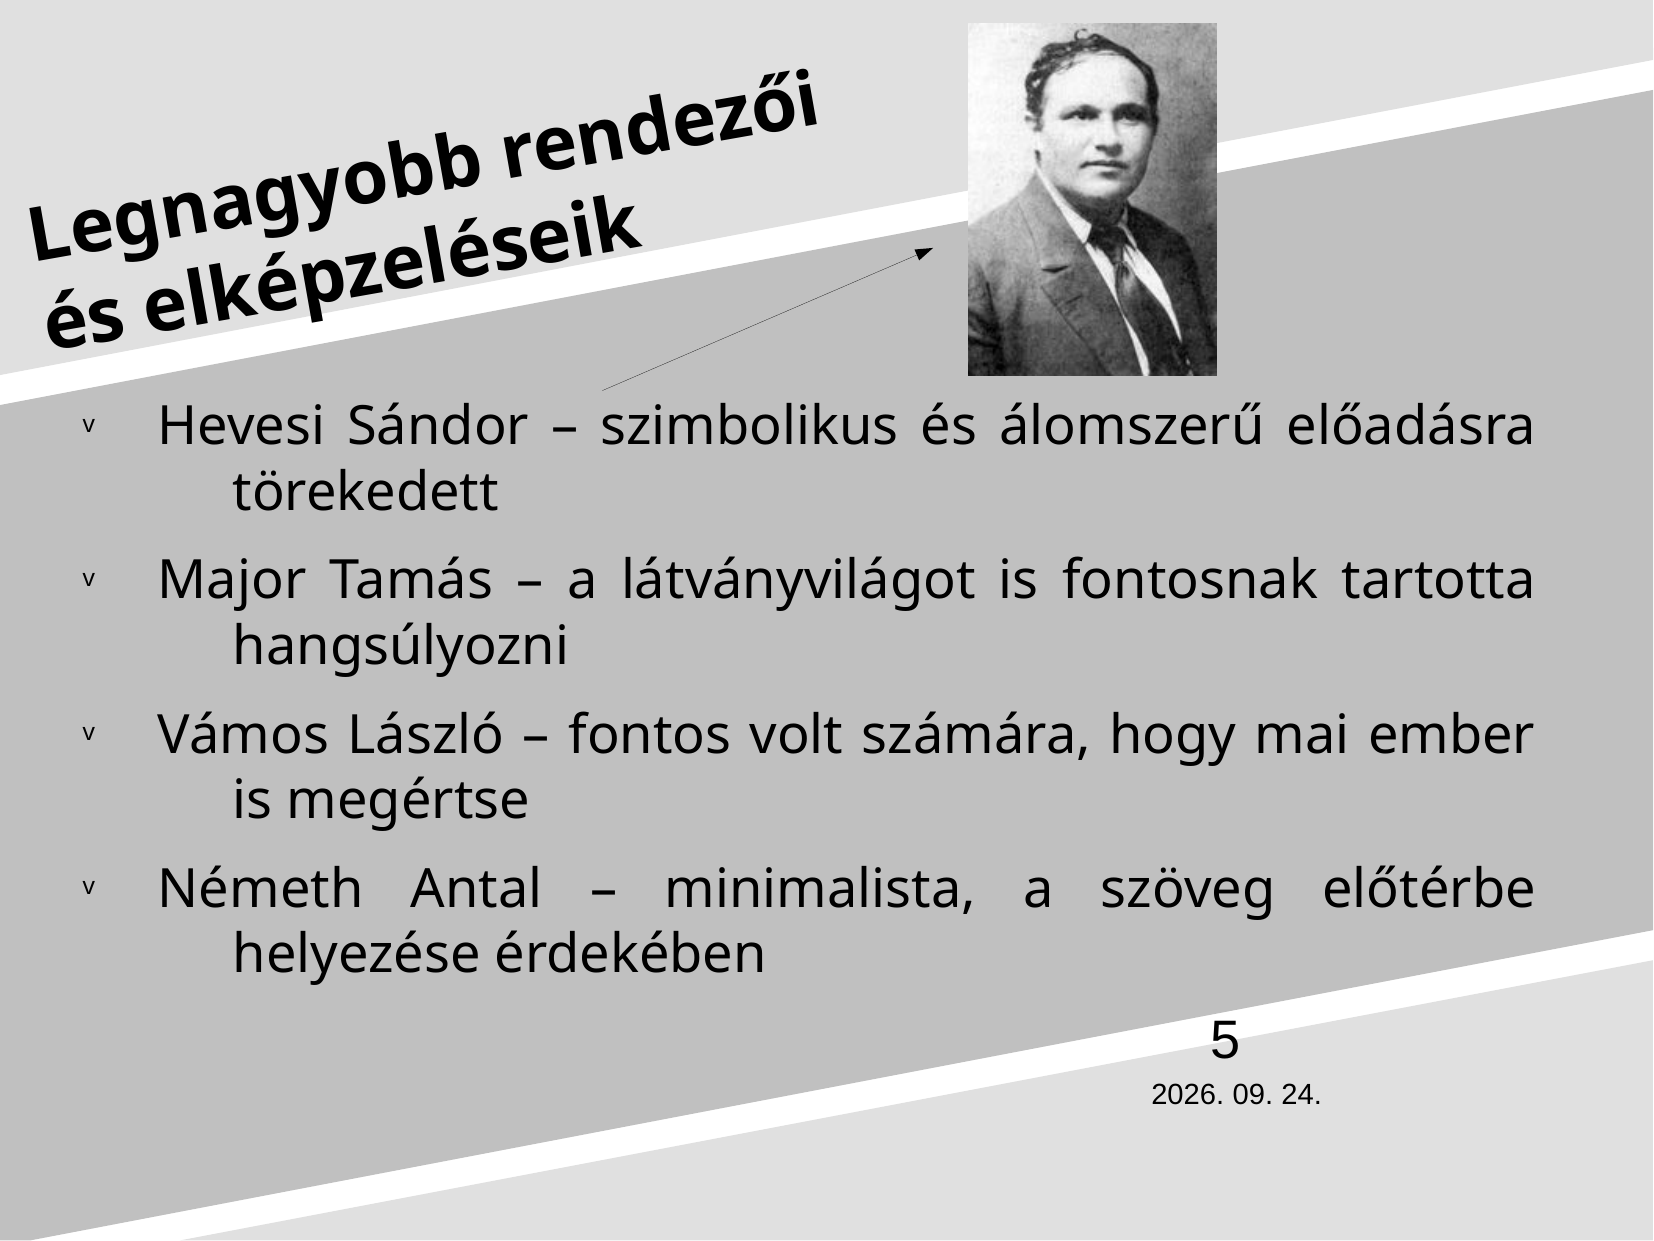

# Legnagyobb rendezői és elképzeléseik
Hevesi Sándor – szimbolikus és álomszerű előadásra törekedett
Major Tamás – a látványvilágot is fontosnak tartotta hangsúlyozni
Vámos László – fontos volt számára, hogy mai ember is megértse
Németh Antal – minimalista, a szöveg előtérbe helyezése érdekében